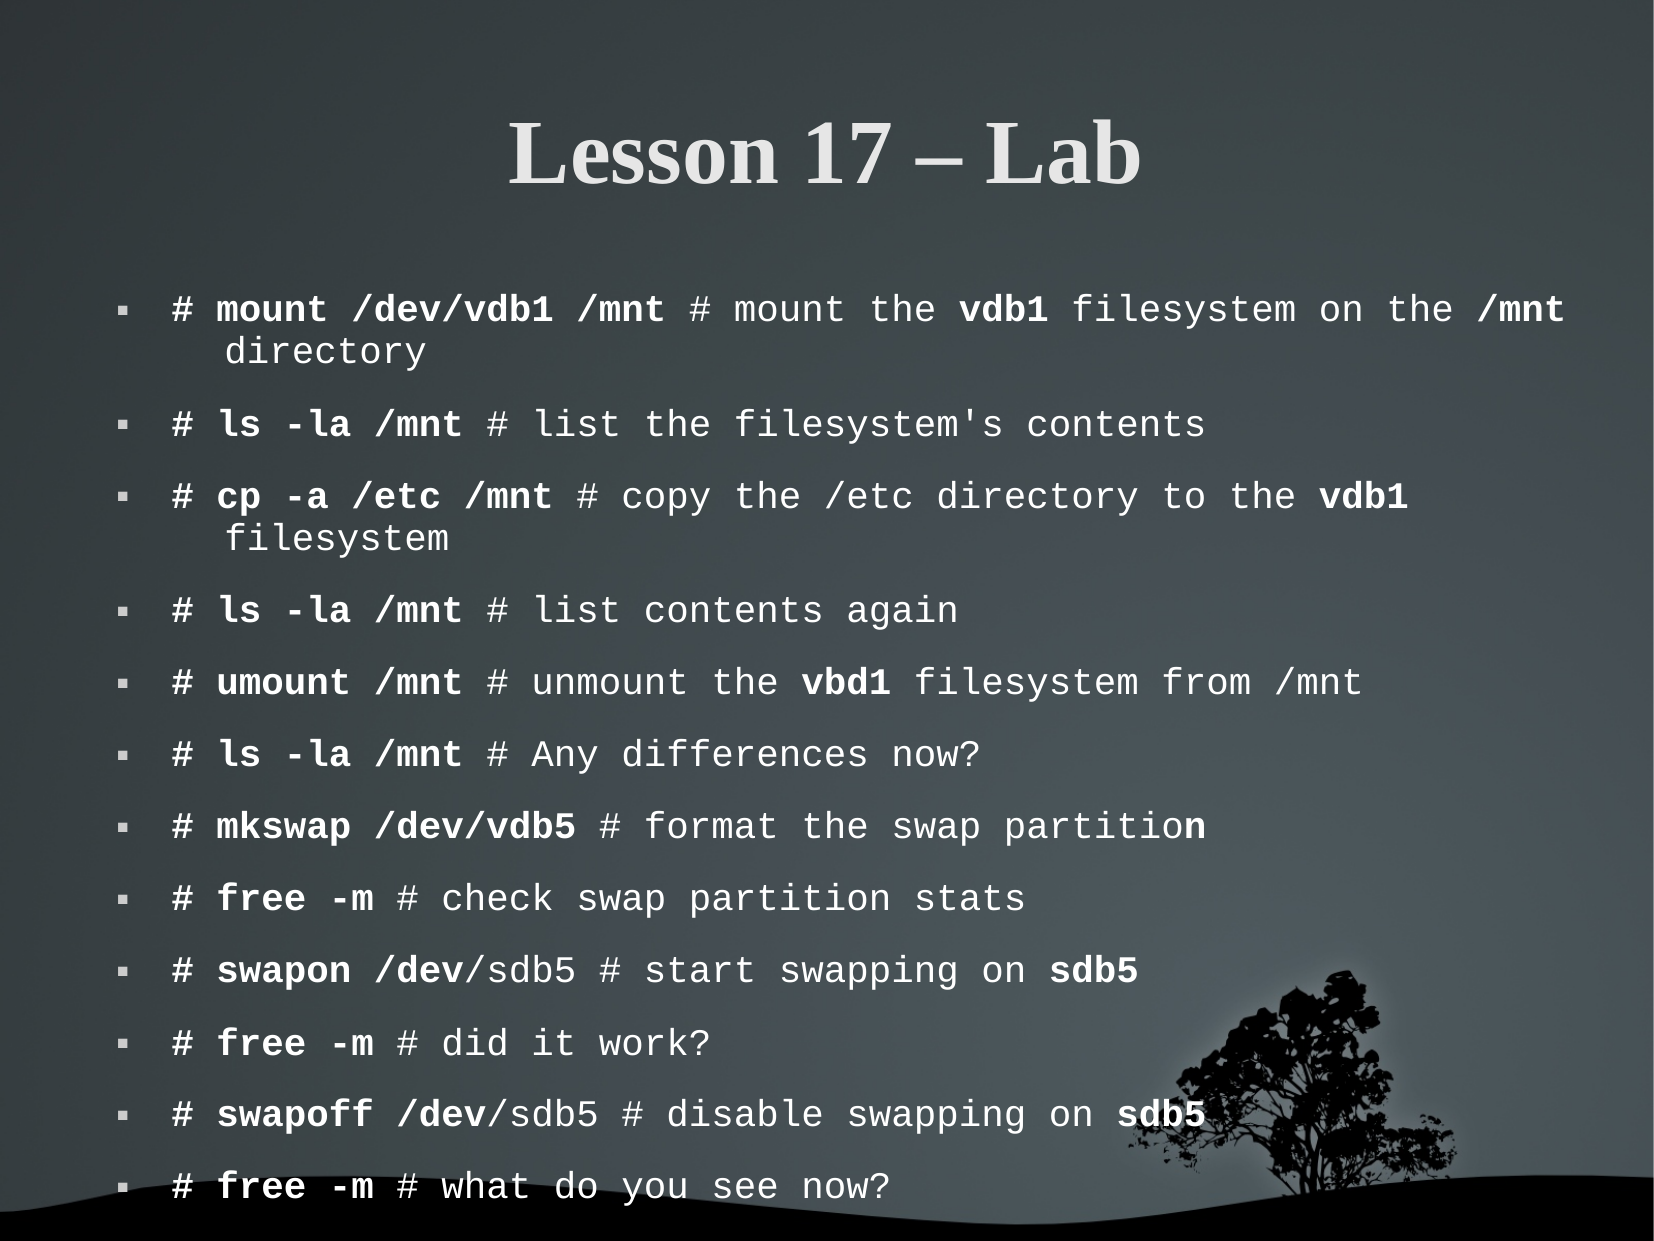

Lesson 17 – Lab
# # mount /dev/vdb1 /mnt # mount the vdb1 filesystem on the /mnt directory
# ls -la /mnt # list the filesystem's contents
# cp -a /etc /mnt # copy the /etc directory to the vdb1 filesystem
# ls -la /mnt # list contents again
# umount /mnt # unmount the vbd1 filesystem from /mnt
# ls -la /mnt # Any differences now?
# mkswap /dev/vdb5 # format the swap partition
# free -m # check swap partition stats
# swapon /dev/sdb5 # start swapping on sdb5
# free -m # did it work?
# swapoff /dev/sdb5 # disable swapping on sdb5
# free -m # what do you see now?